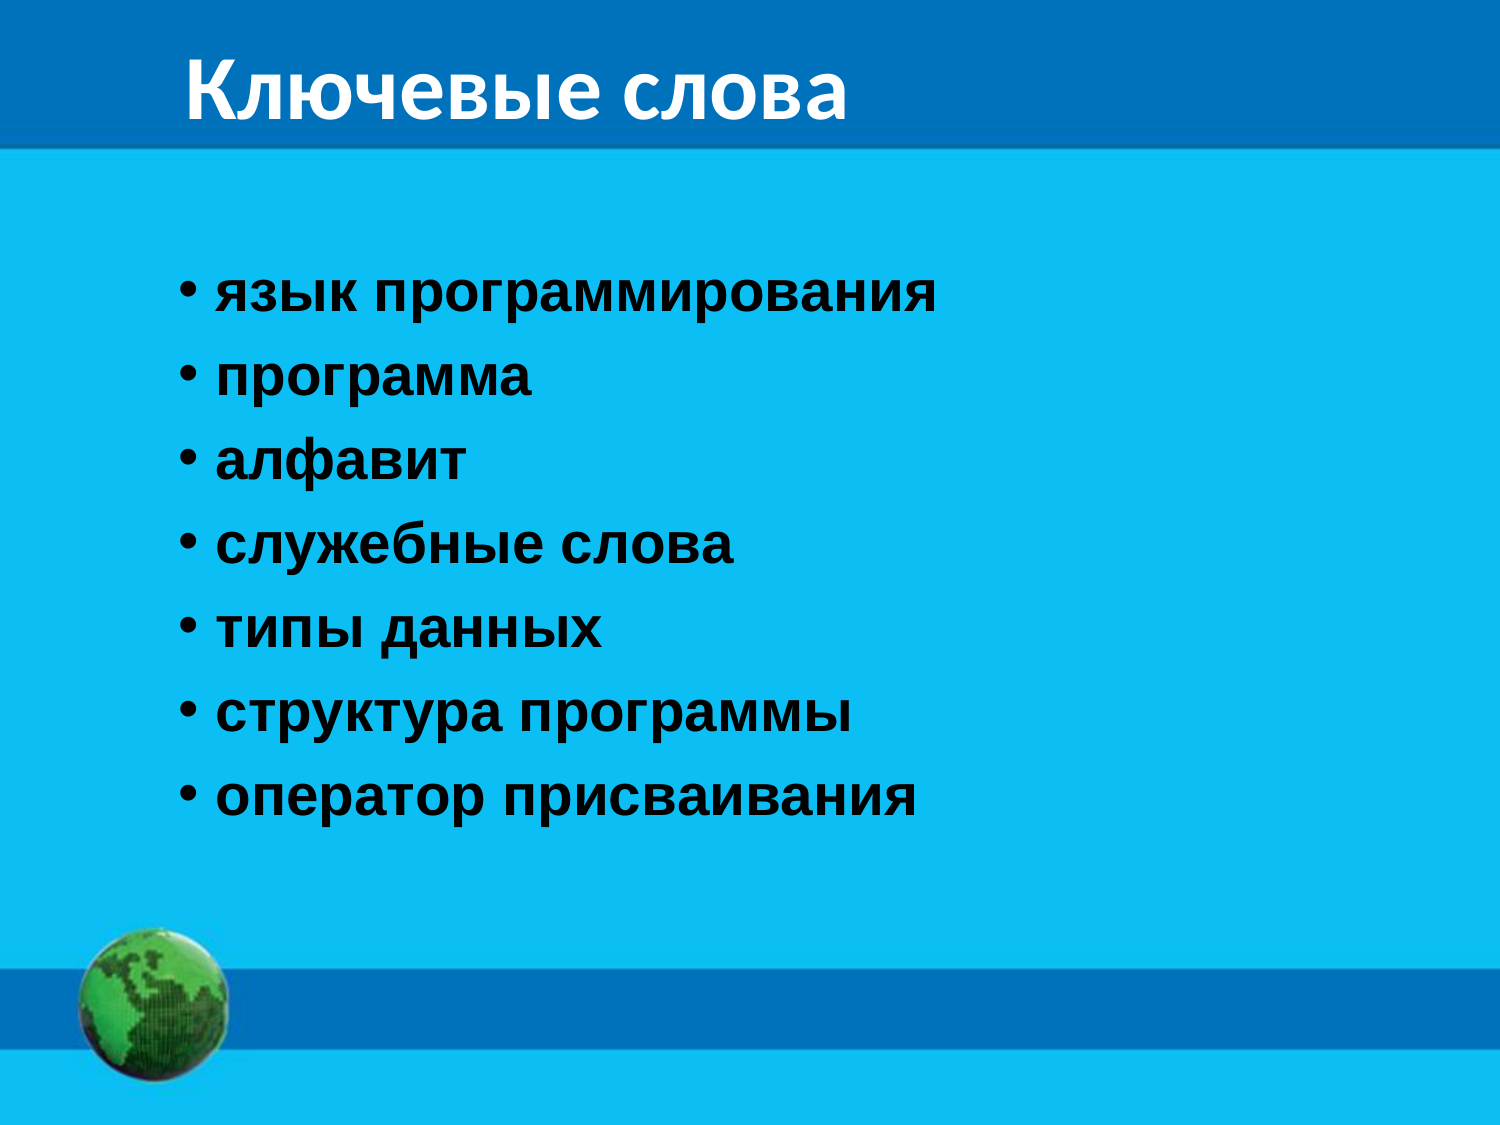

Ключевые слова
 язык программирования
 программа
 алфавит
 служебные слова
 типы данных
 структура программы
 оператор присваивания